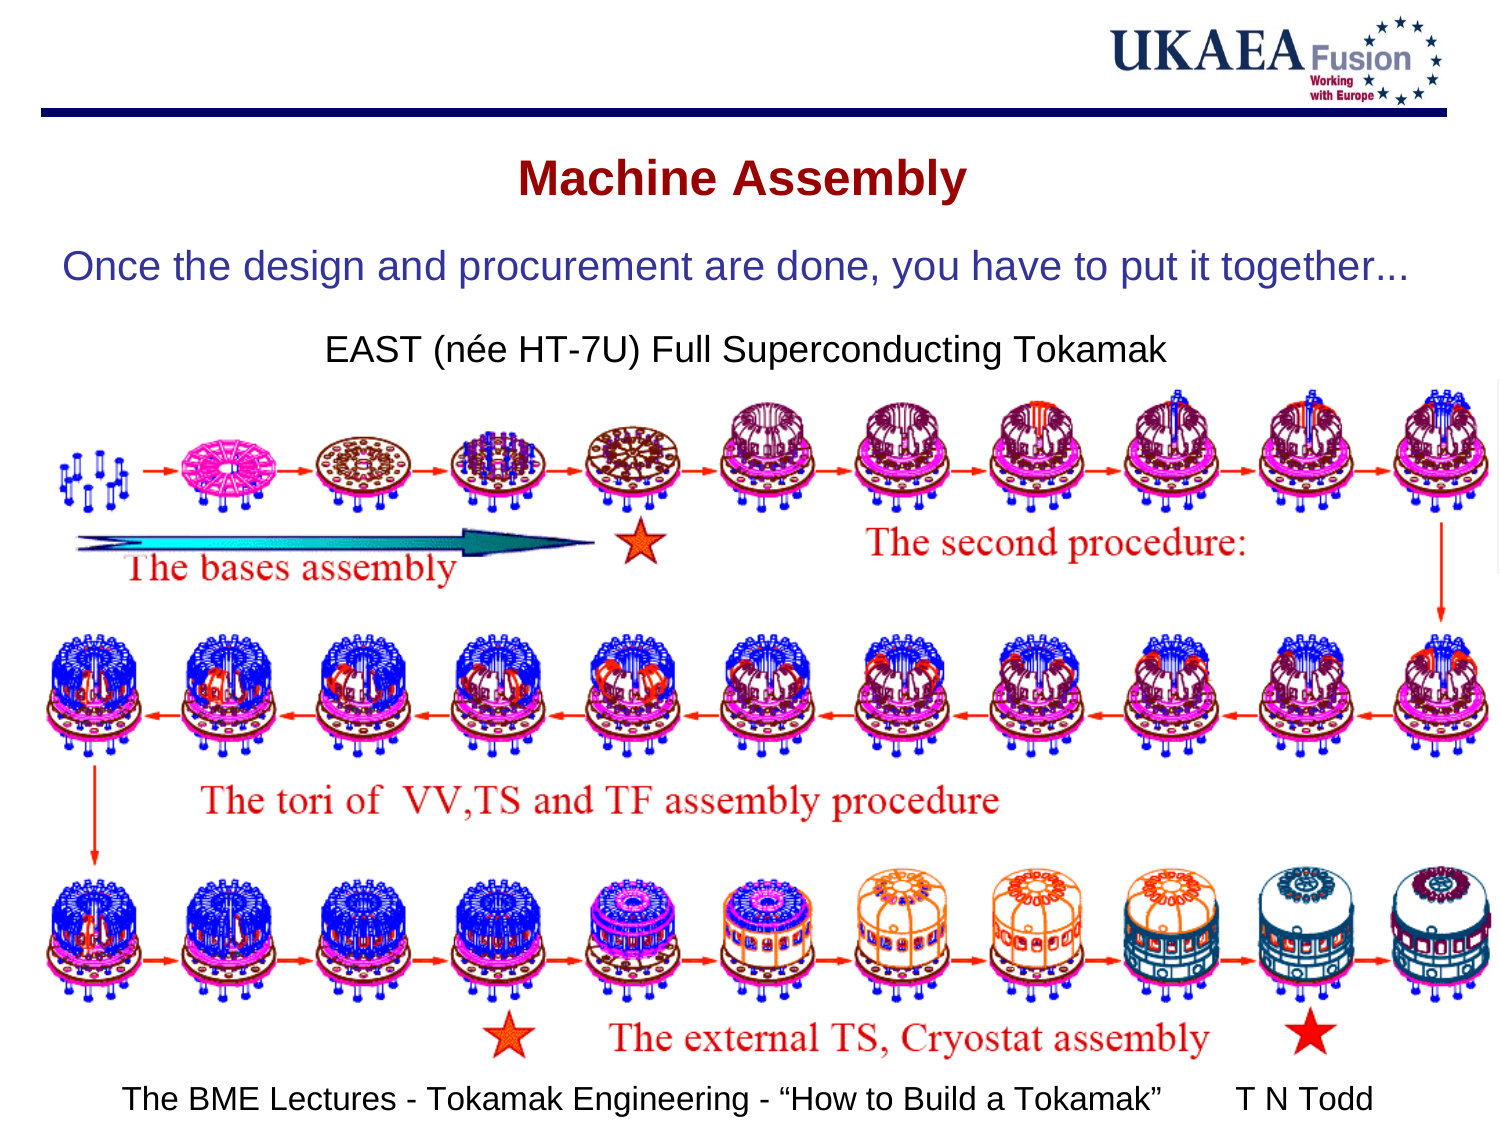

Machine Assembly
Once the design and procurement are done, you have to put it together...
EAST (née HT-7U) Full Superconducting Tokamak